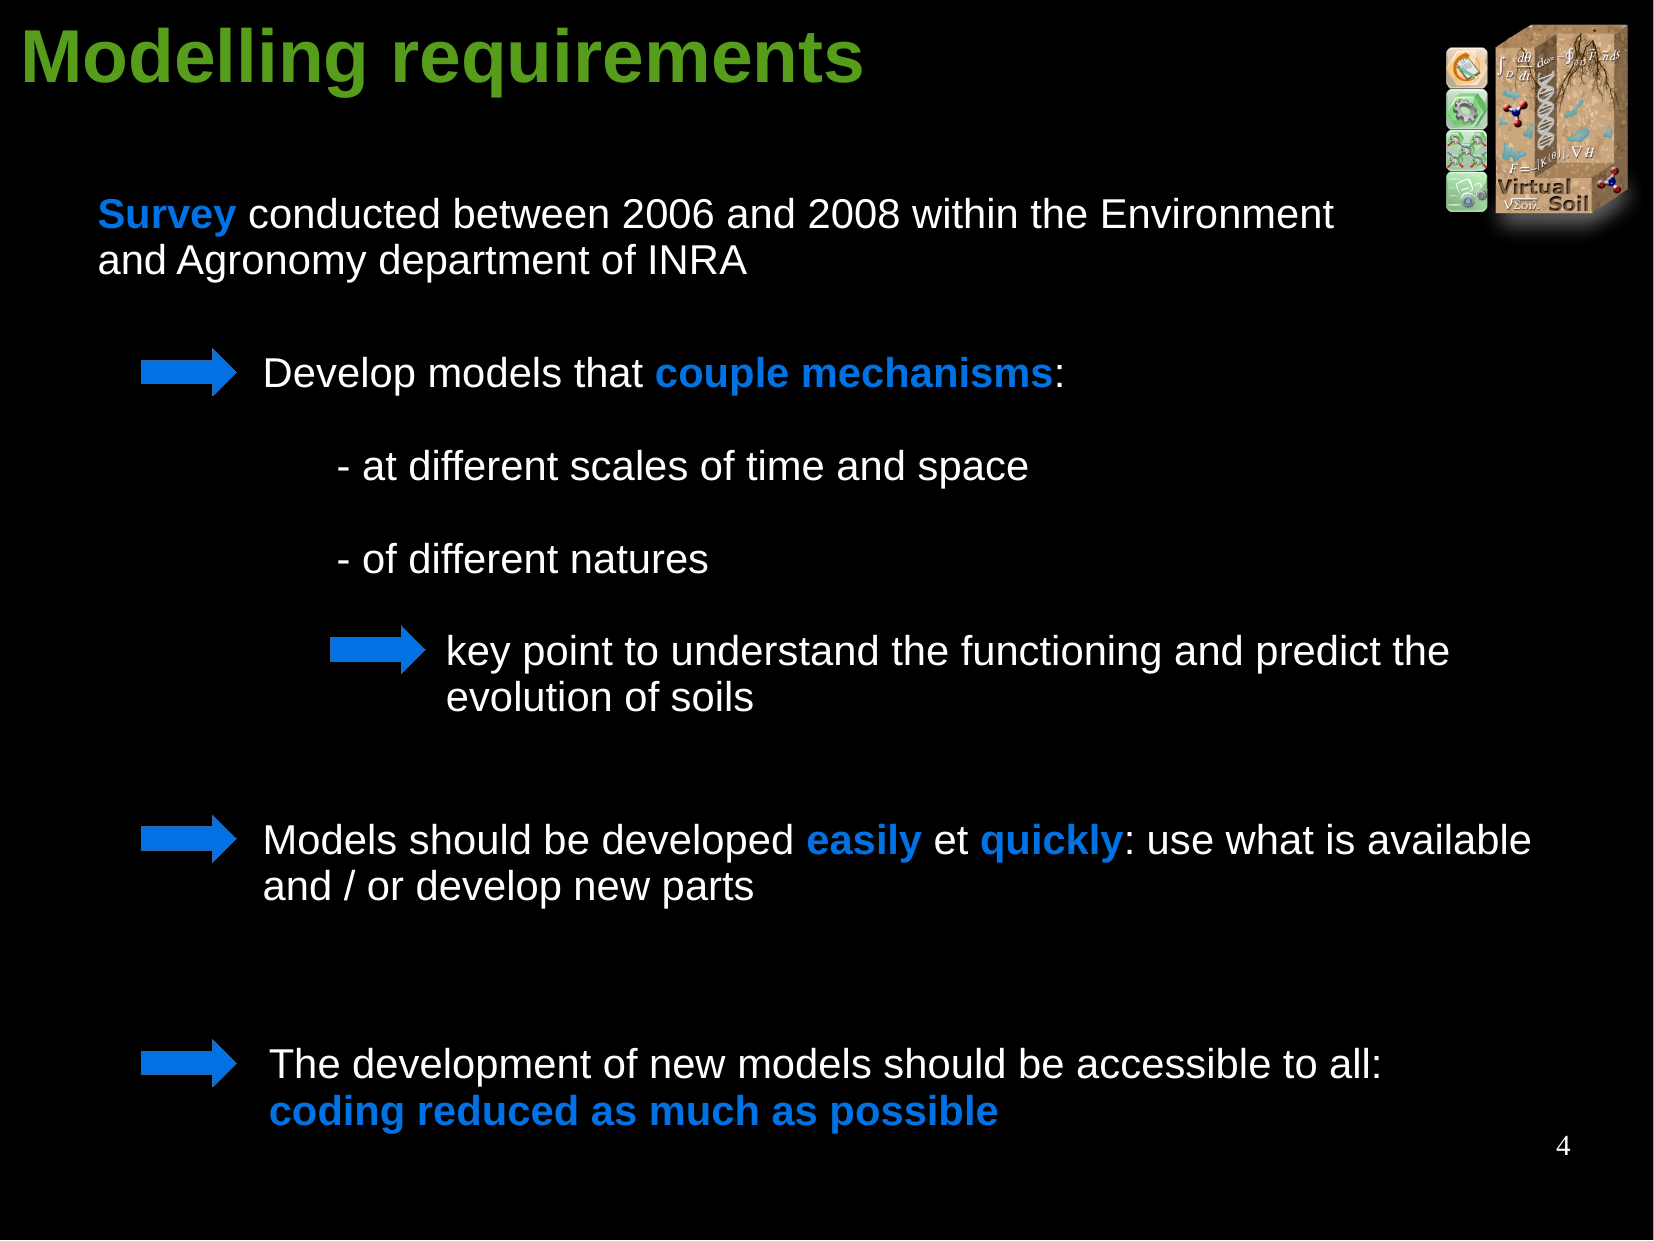

Modelling requirements
Survey conducted between 2006 and 2008 within the Environment
and Agronomy department of INRA
Develop models that couple mechanisms:
	- at different scales of time and space
	- of different natures
key point to understand the functioning and predict the
evolution of soils
Models should be developed easily et quickly: use what is available
and / or develop new parts
The development of new models should be accessible to all: coding reduced as much as possible
4